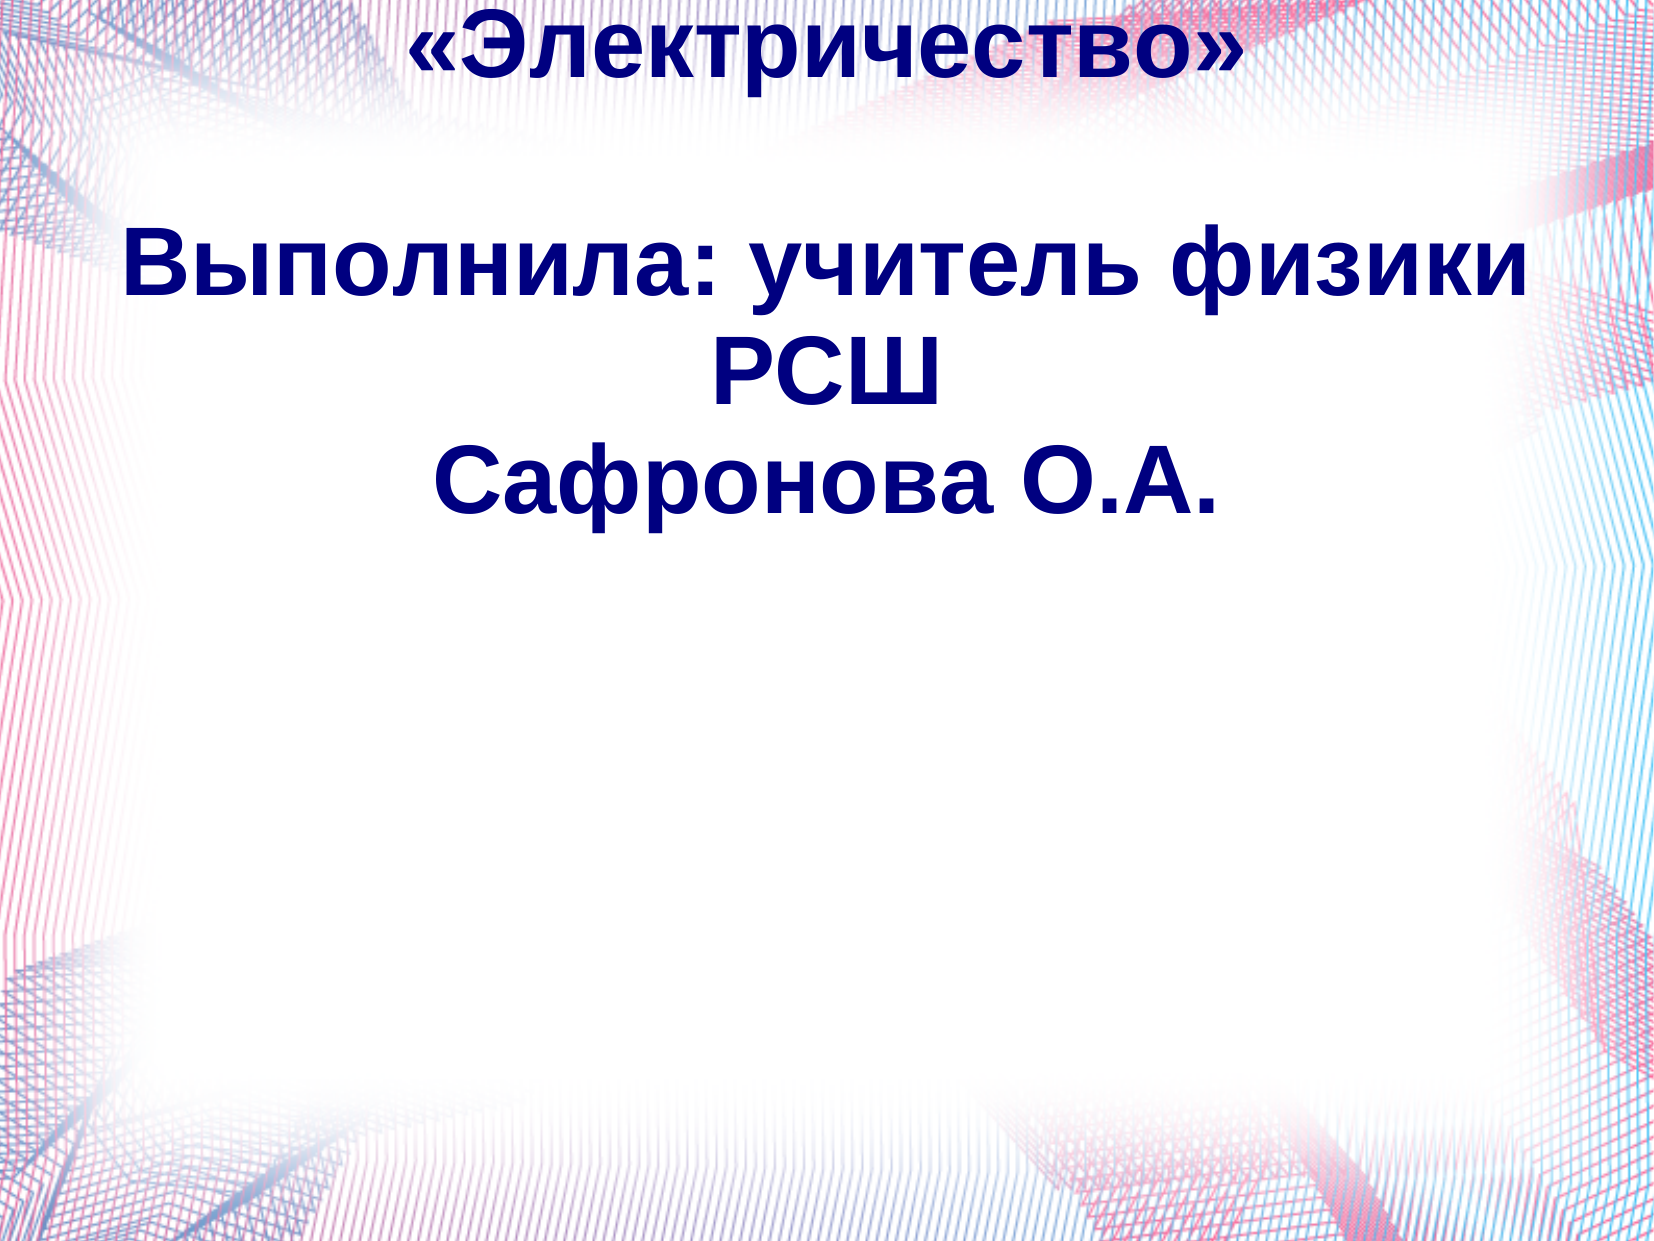

# Самостоятельная работа по физике тема: «Электричество» Выполнила: учитель физики РСШ Сафронова О.А.